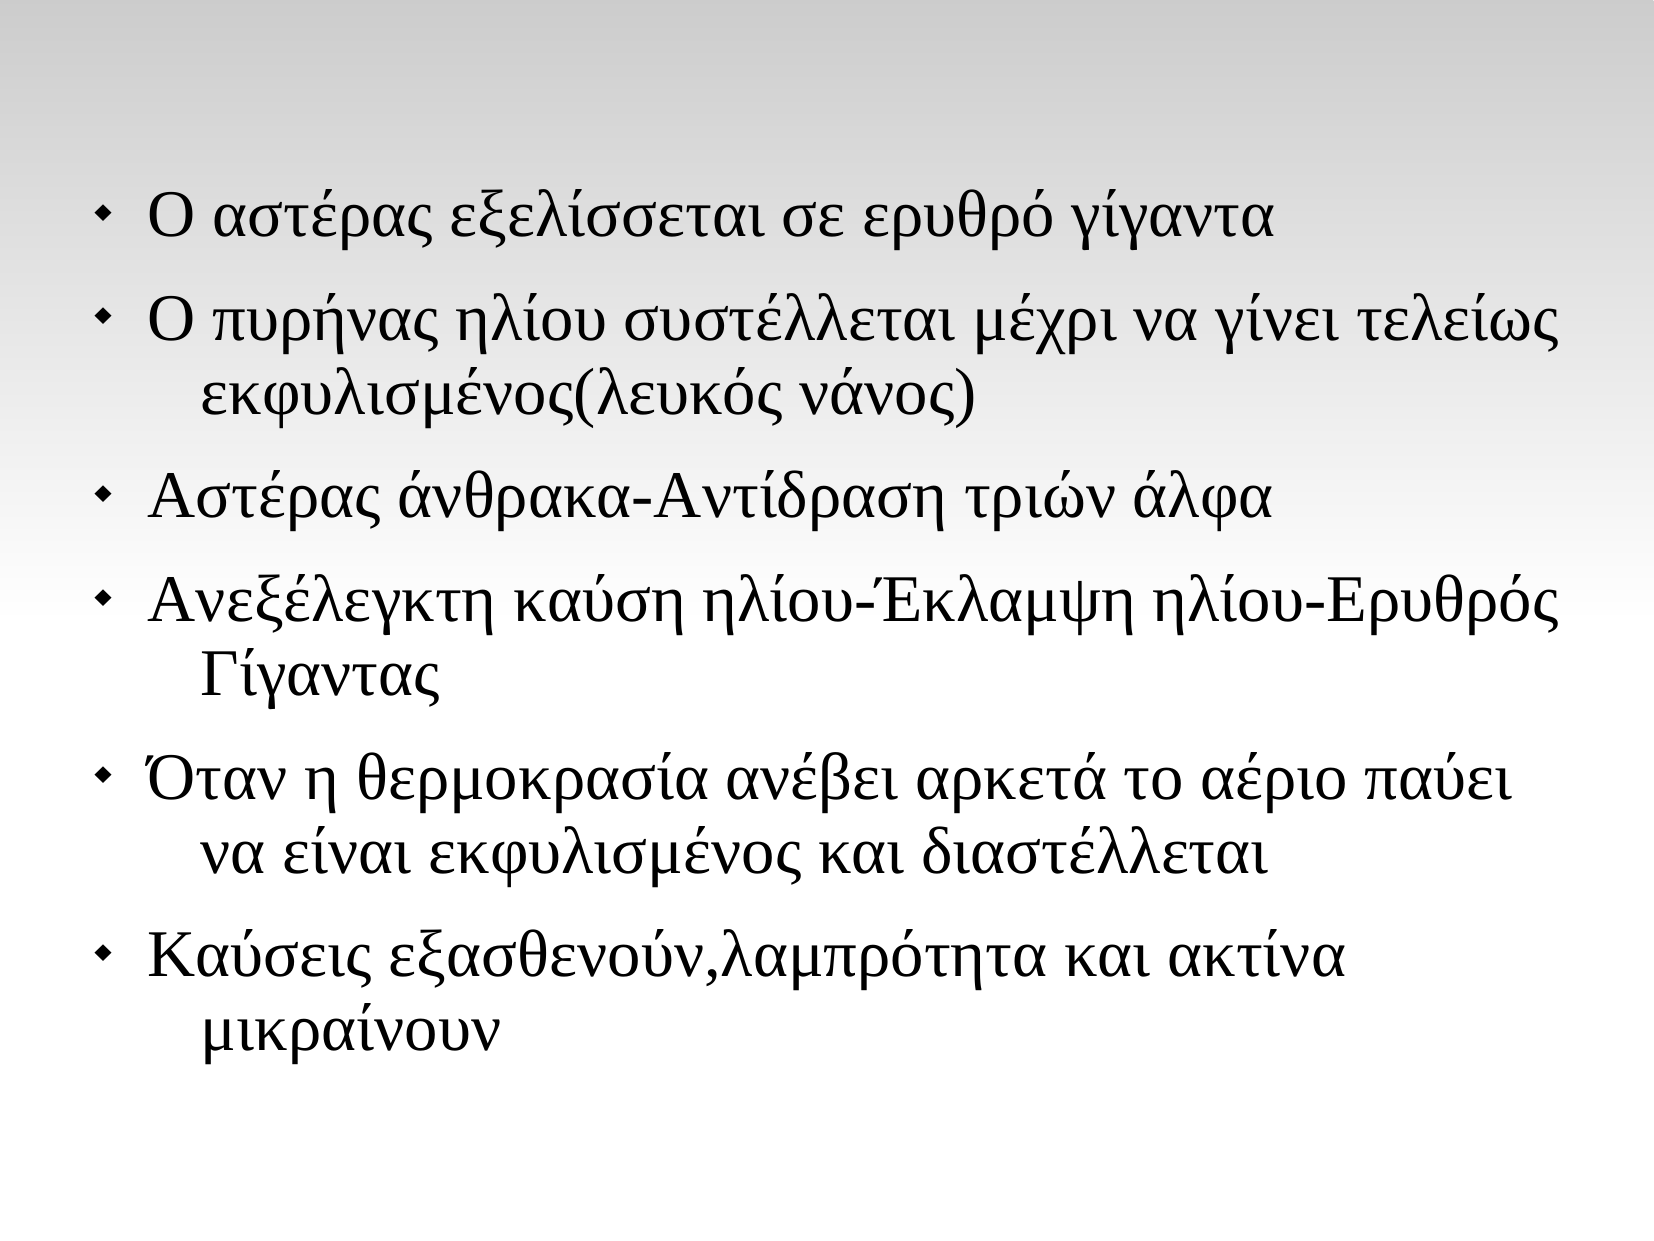

# Ο αστέρας εξελίσσεται σε ερυθρό γίγαντα
Ο πυρήνας ηλίου συστέλλεται μέχρι να γίνει τελείως εκφυλισμένος(λευκός νάνος)
Αστέρας άνθρακα-Αντίδραση τριών άλφα
Ανεξέλεγκτη καύση ηλίου-Έκλαμψη ηλίου-Ερυθρός Γίγαντας
Όταν η θερμοκρασία ανέβει αρκετά το αέριο παύει να είναι εκφυλισμένος και διαστέλλεται
Καύσεις εξασθενούν,λαμπρότητα και ακτίνα μικραίνουν